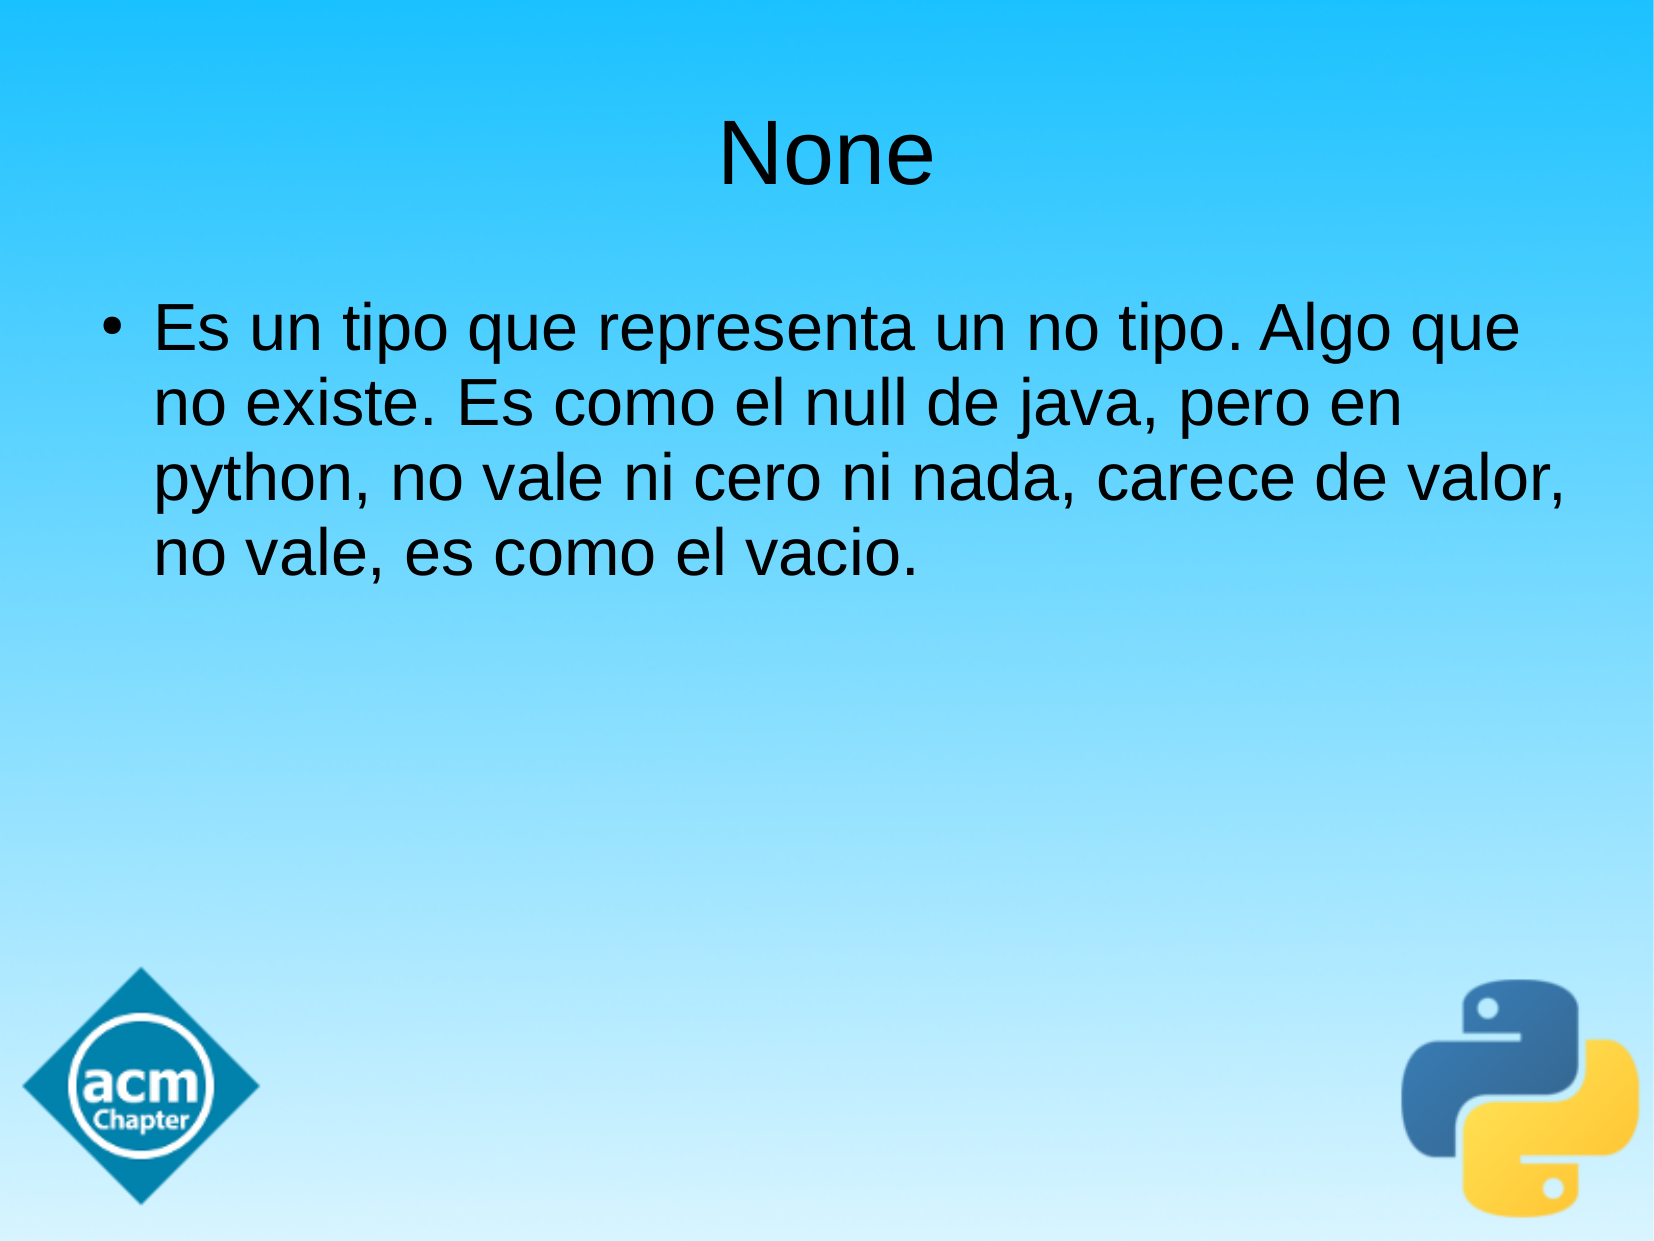

# None
Es un tipo que representa un no tipo. Algo que no existe. Es como el null de java, pero en python, no vale ni cero ni nada, carece de valor, no vale, es como el vacio.